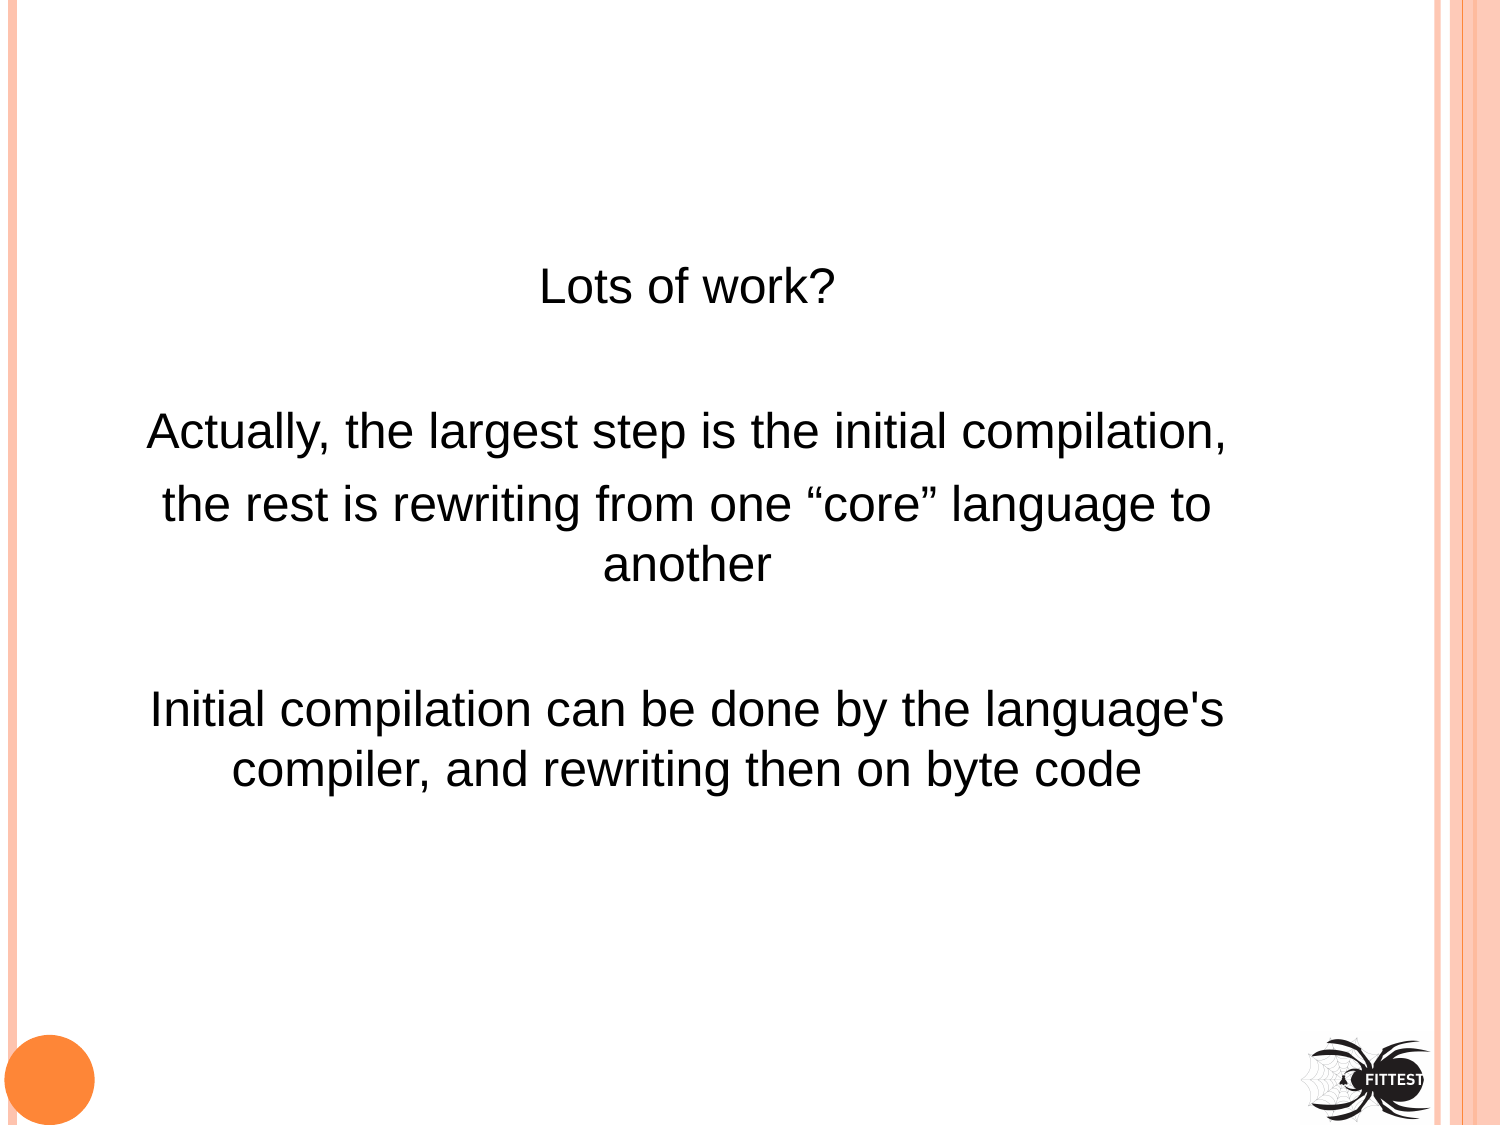

# Lots of work?
Actually, the largest step is the initial compilation,
the rest is rewriting from one “core” language to another
Initial compilation can be done by the language's compiler, and rewriting then on byte code